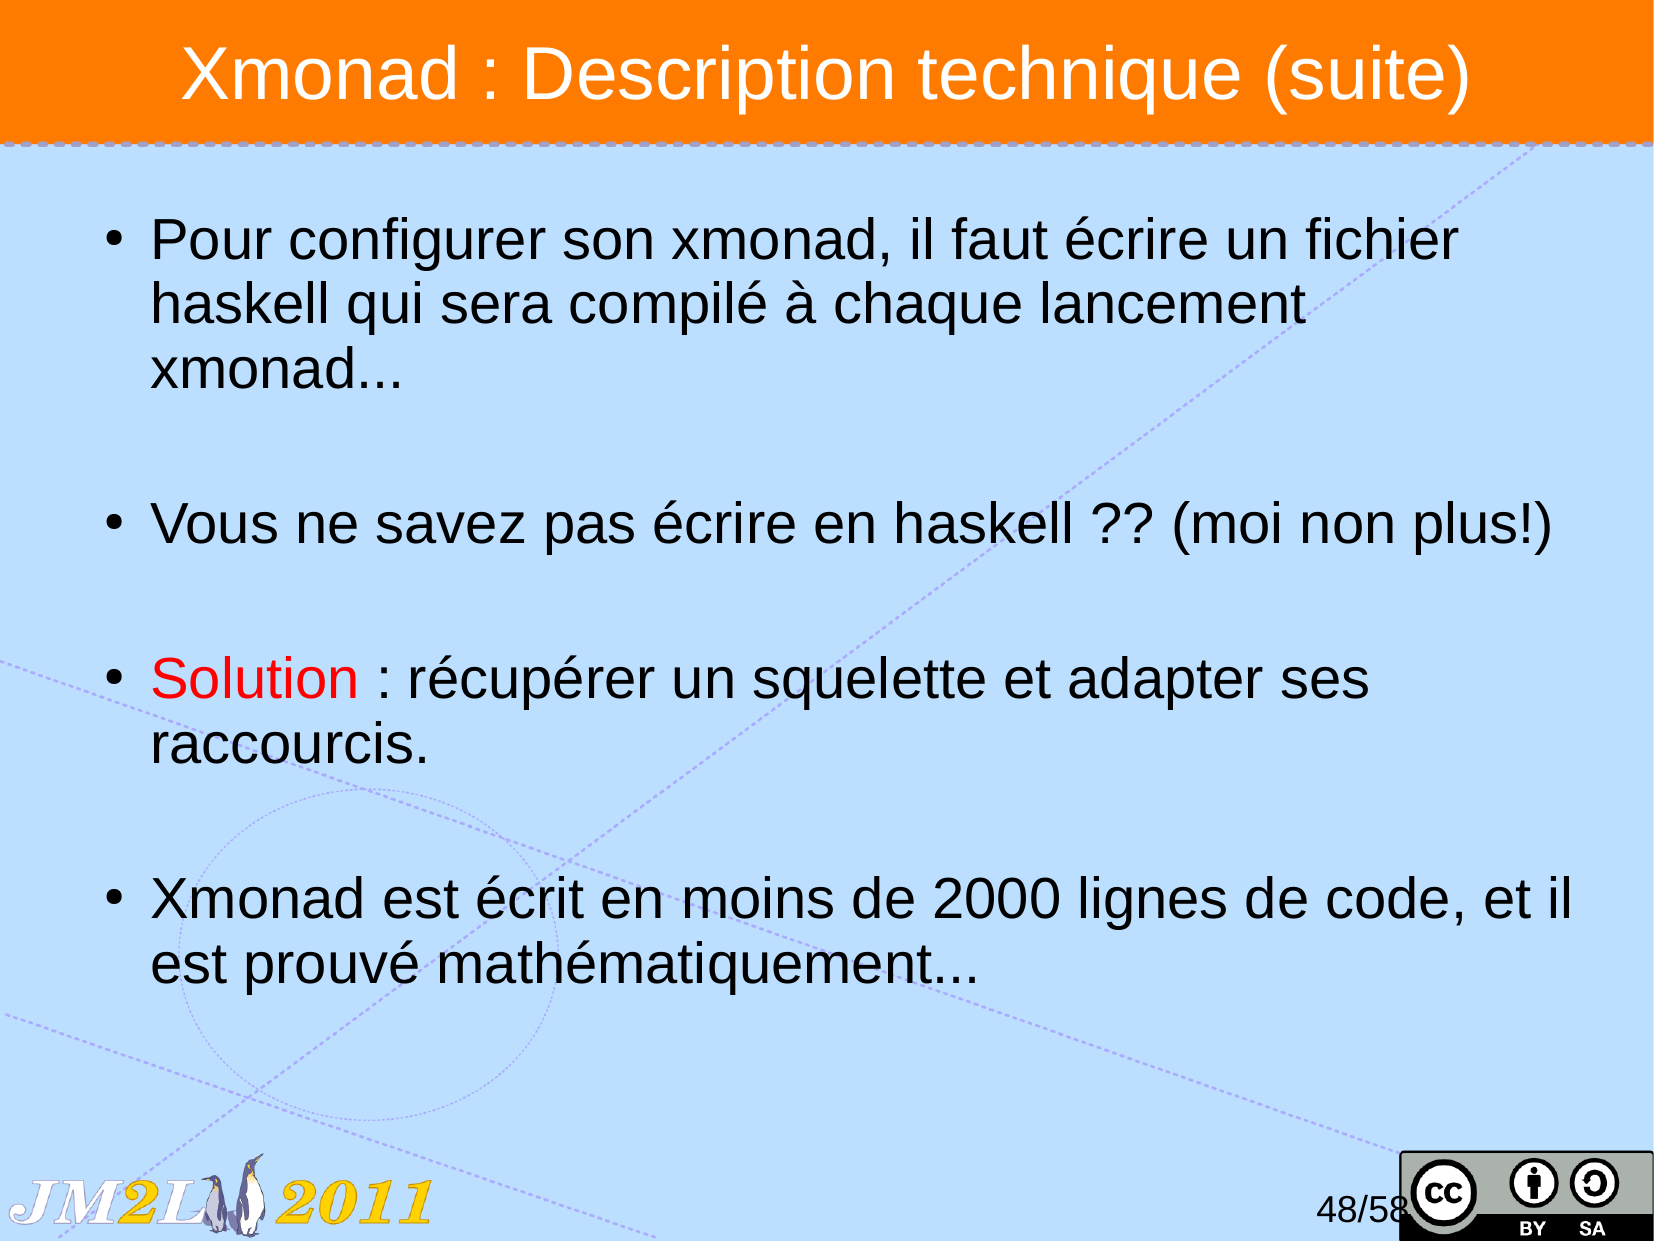

# Xmonad : Description technique (suite)
Pour configurer son xmonad, il faut écrire un fichier haskell qui sera compilé à chaque lancement xmonad...
Vous ne savez pas écrire en haskell ?? (moi non plus!)
Solution : récupérer un squelette et adapter ses raccourcis.
Xmonad est écrit en moins de 2000 lignes de code, et il est prouvé mathématiquement...